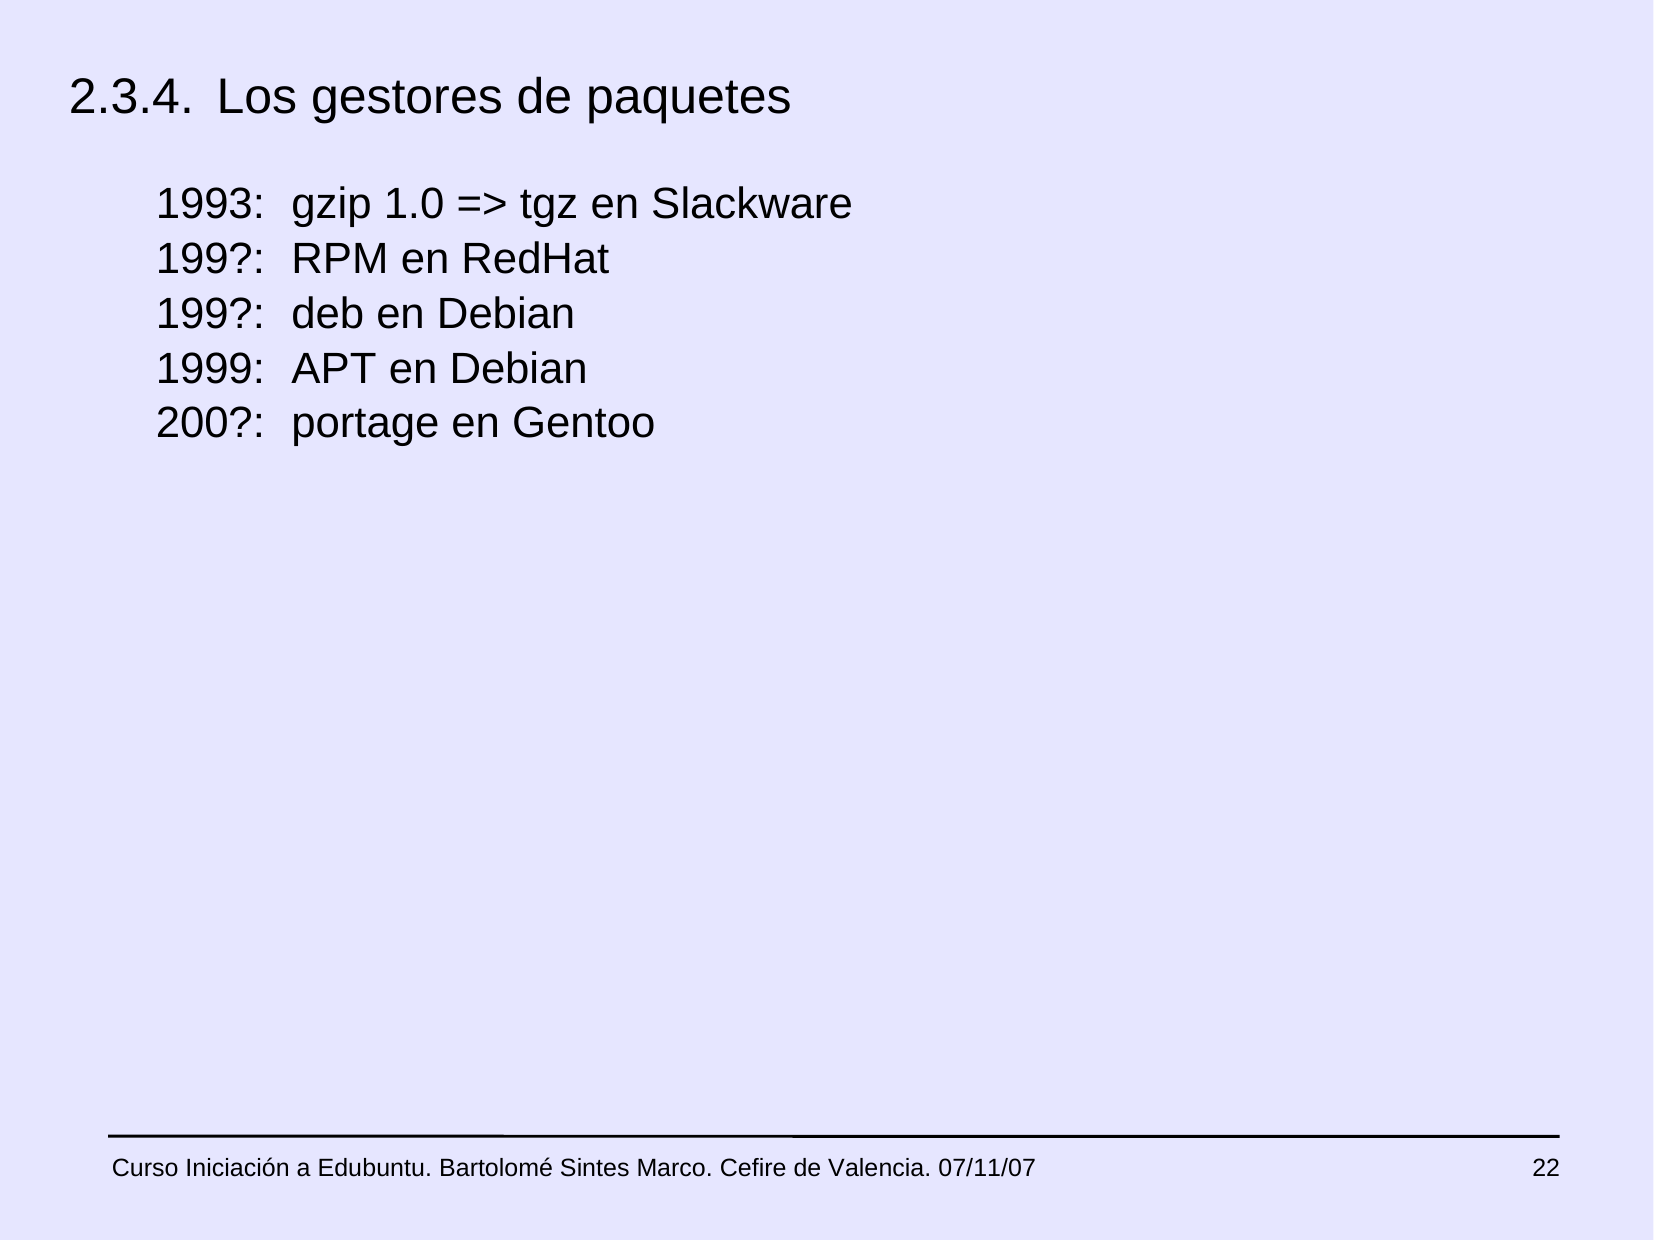

2.3.4.	Los gestores de paquetes
1993:	gzip 1.0 => tgz en Slackware
199?:	RPM en RedHat
199?:	deb en Debian
1999:	APT en Debian
200?:	portage en Gentoo